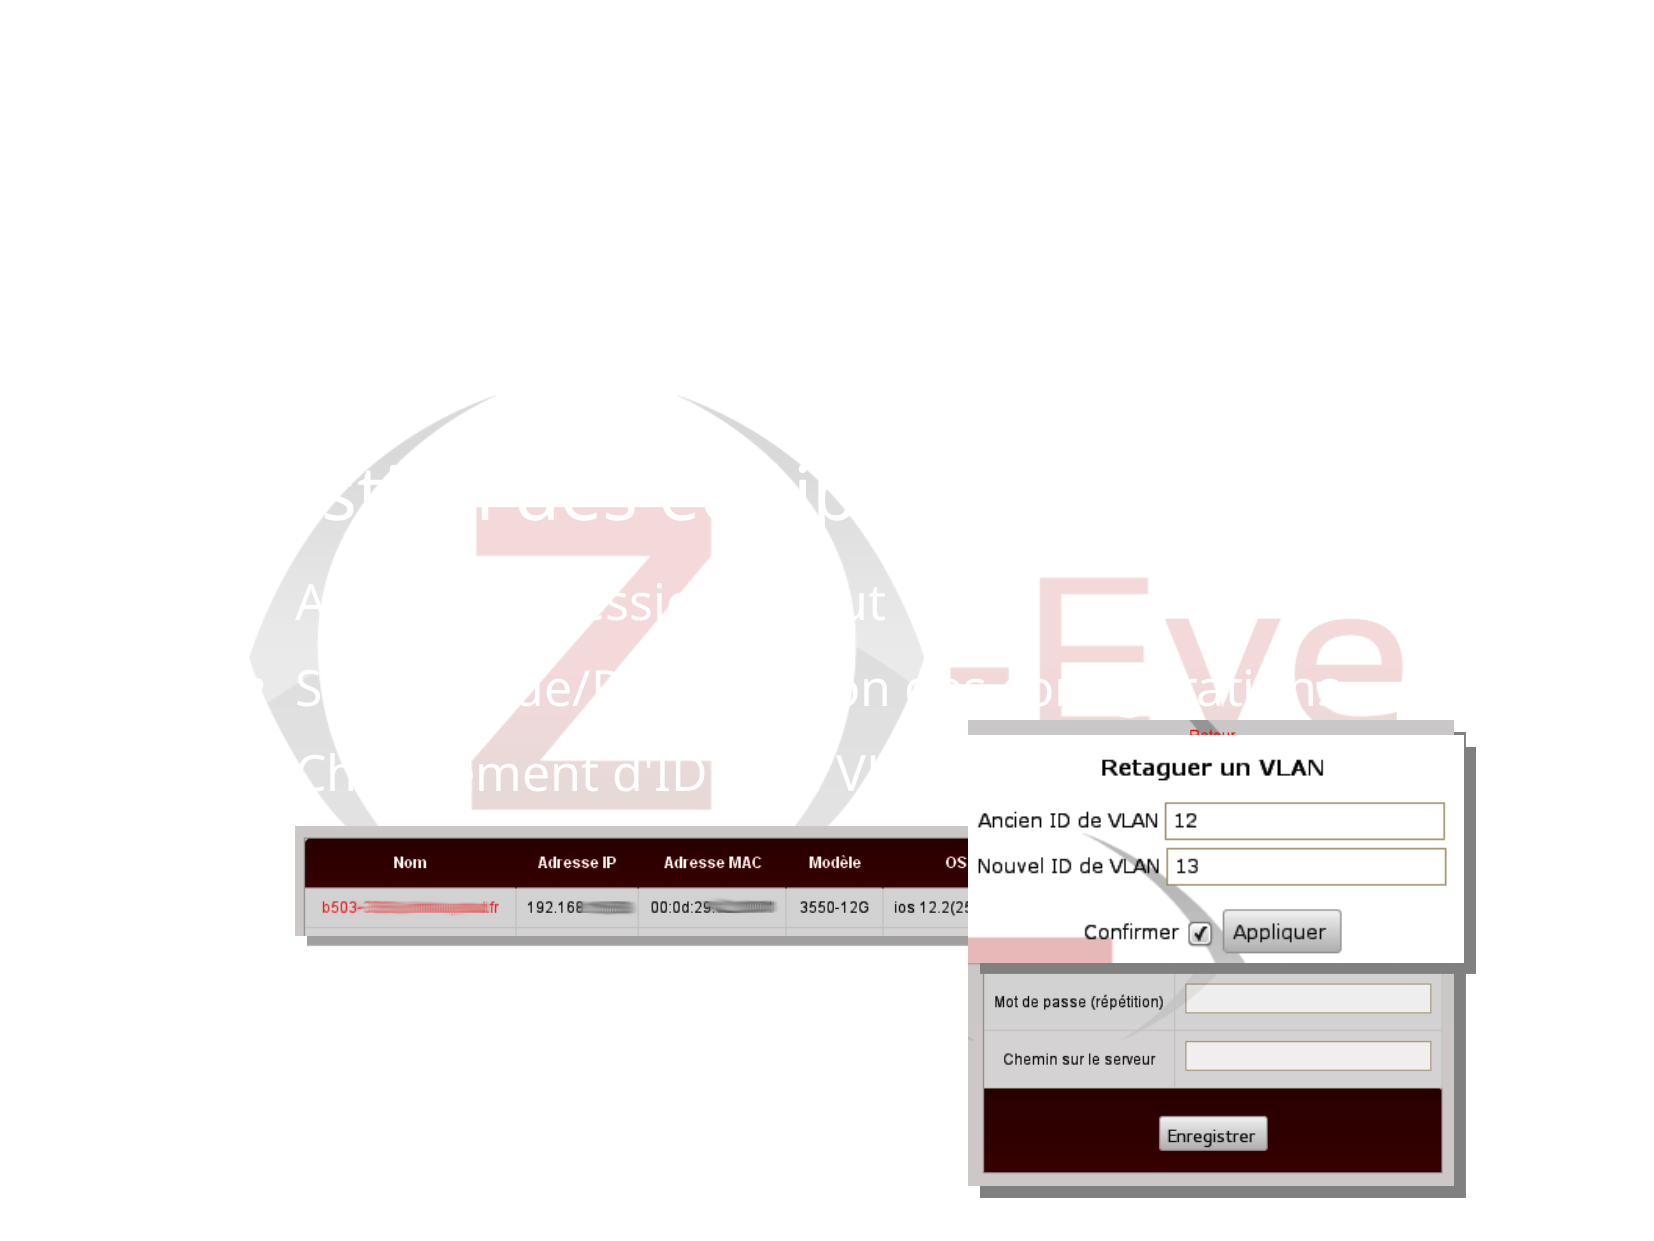

# Monitoring et gestion réseau
Gestion des équipements réseau
Gestion des équipements
Ajout/Suppression/Statut
Sauvegarde/Restauration des configurations
Changement d'ID d'un VLAN